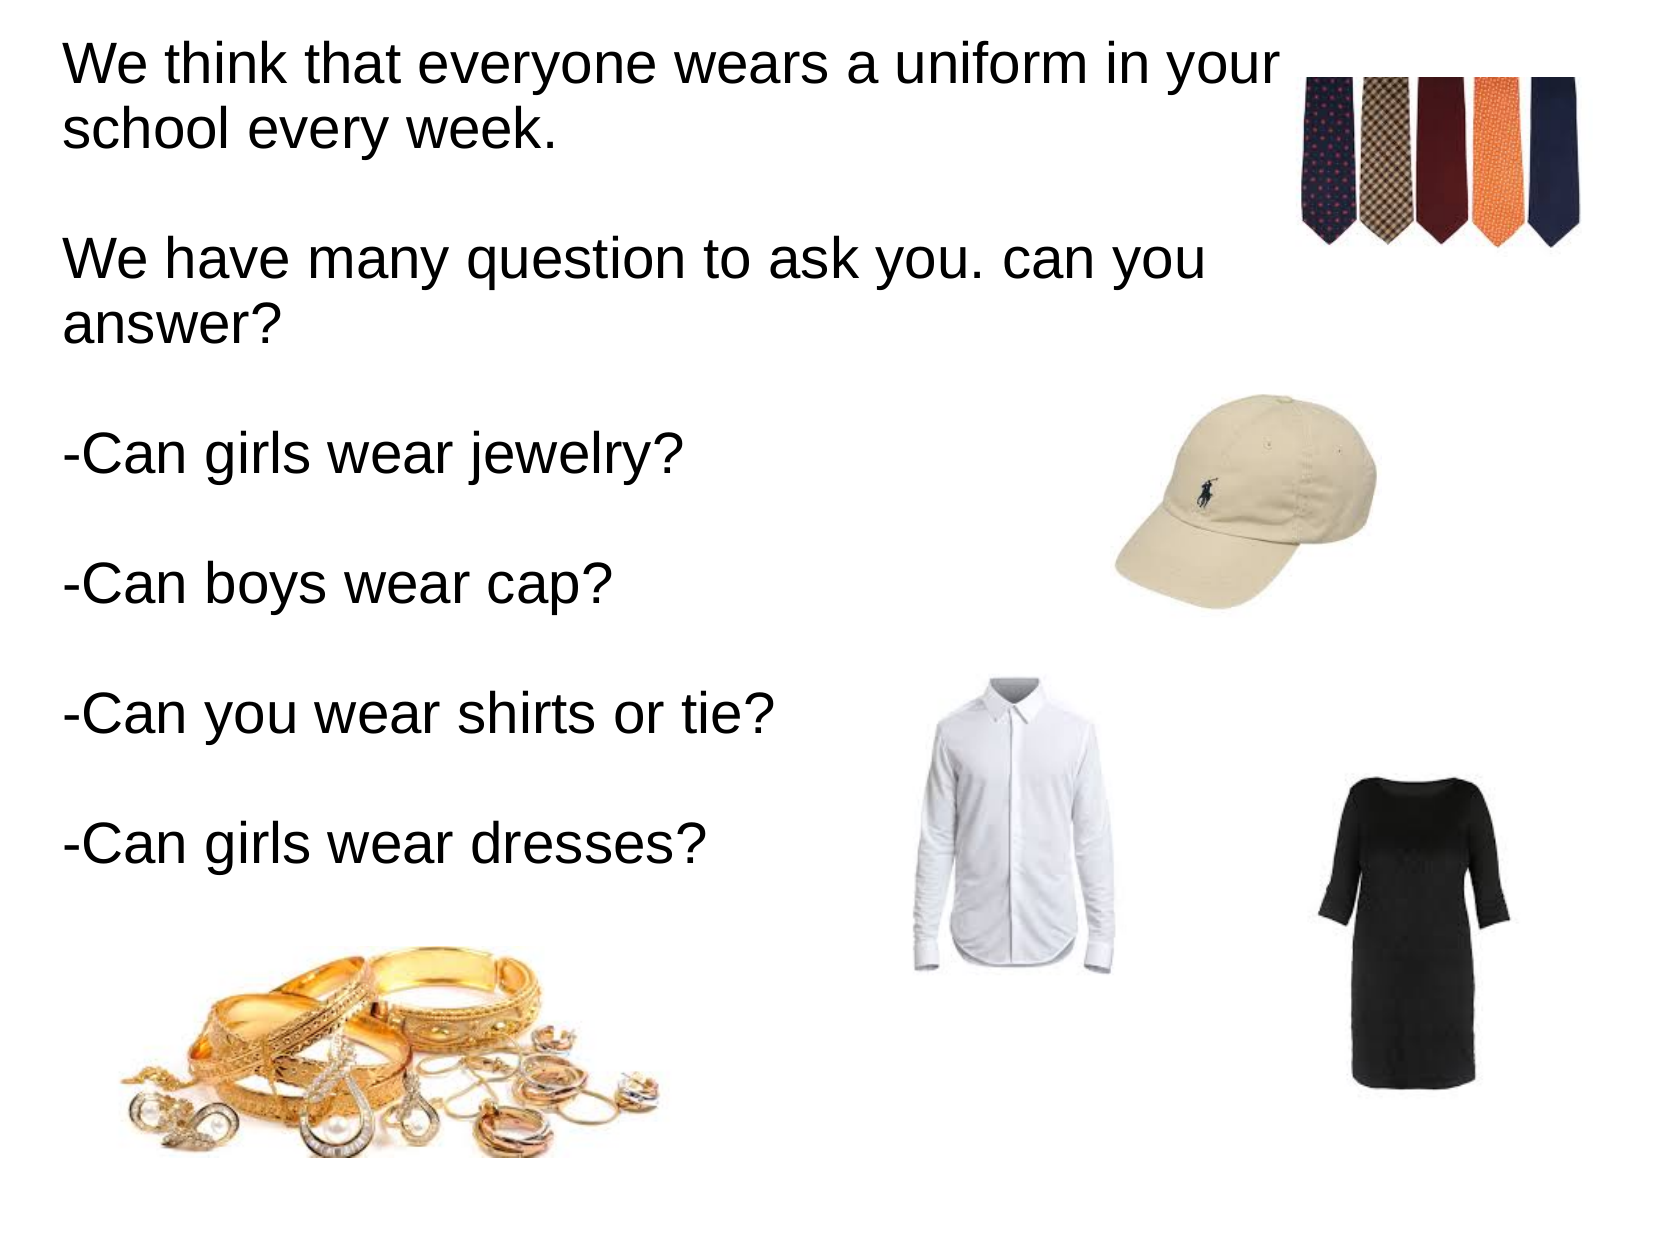

We think that everyone wears a uniform in your school every week.
We have many question to ask you. can you answer?
-Can girls wear jewelry?
-Can boys wear cap?
-Can you wear shirts or tie?
-Can girls wear dresses?